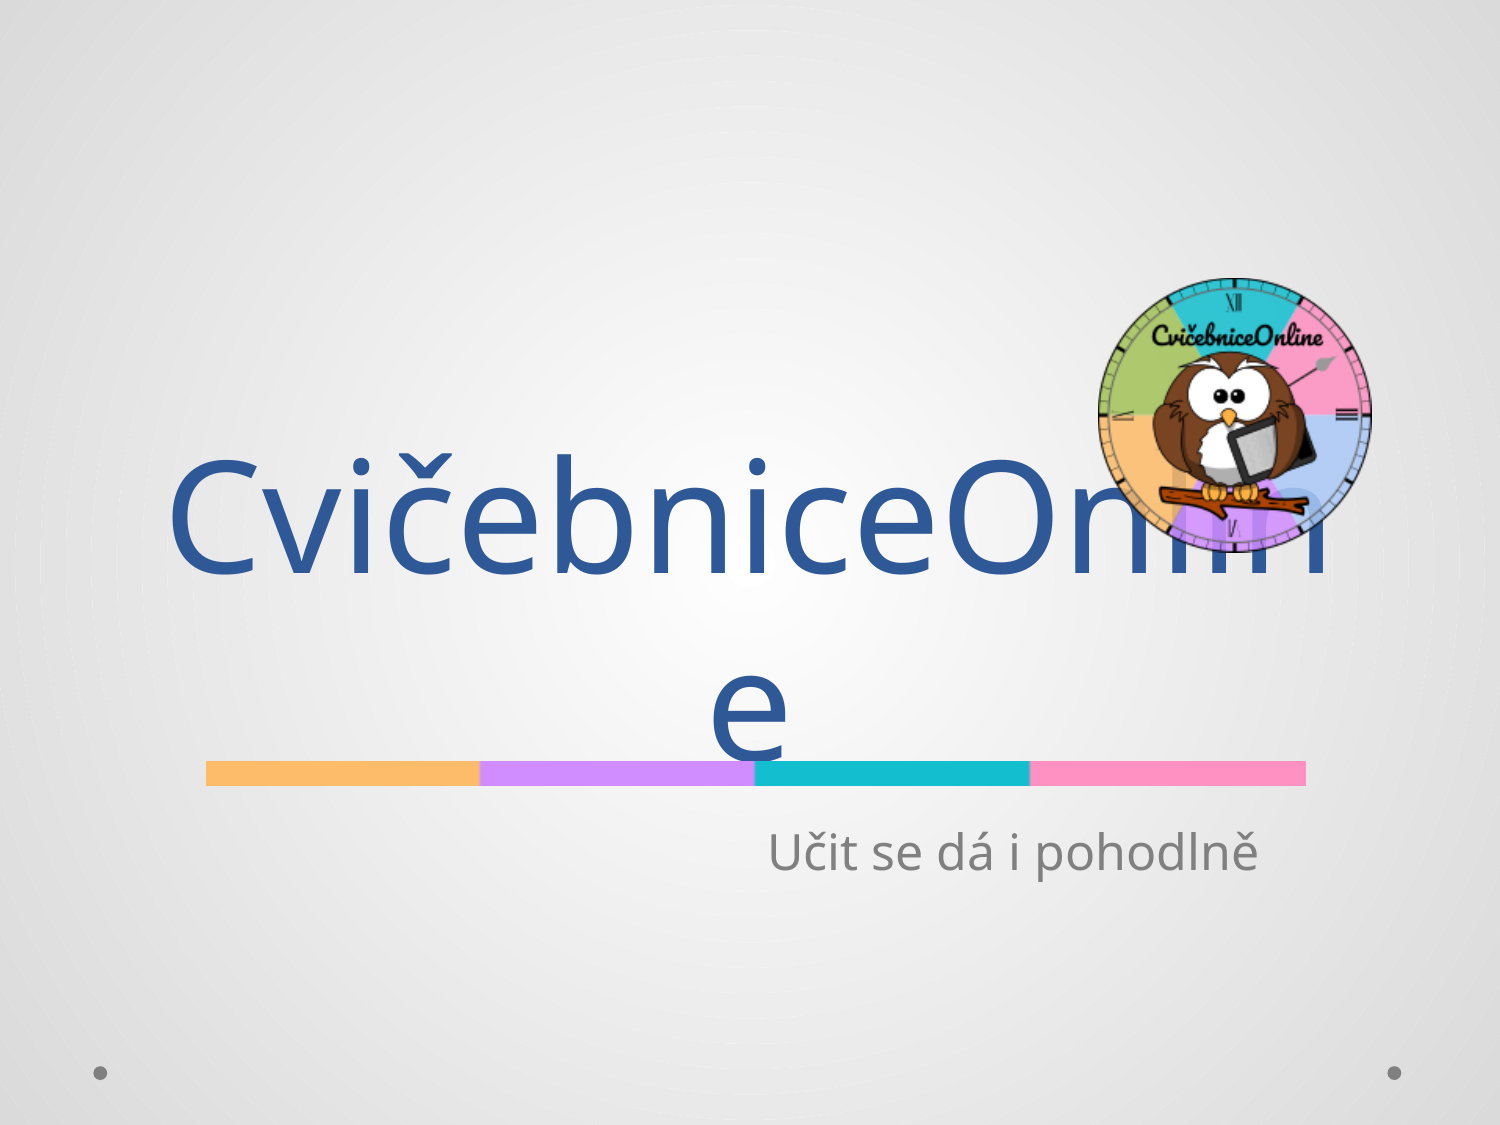

# CvičebniceOnline
Učit se dá i pohodlně